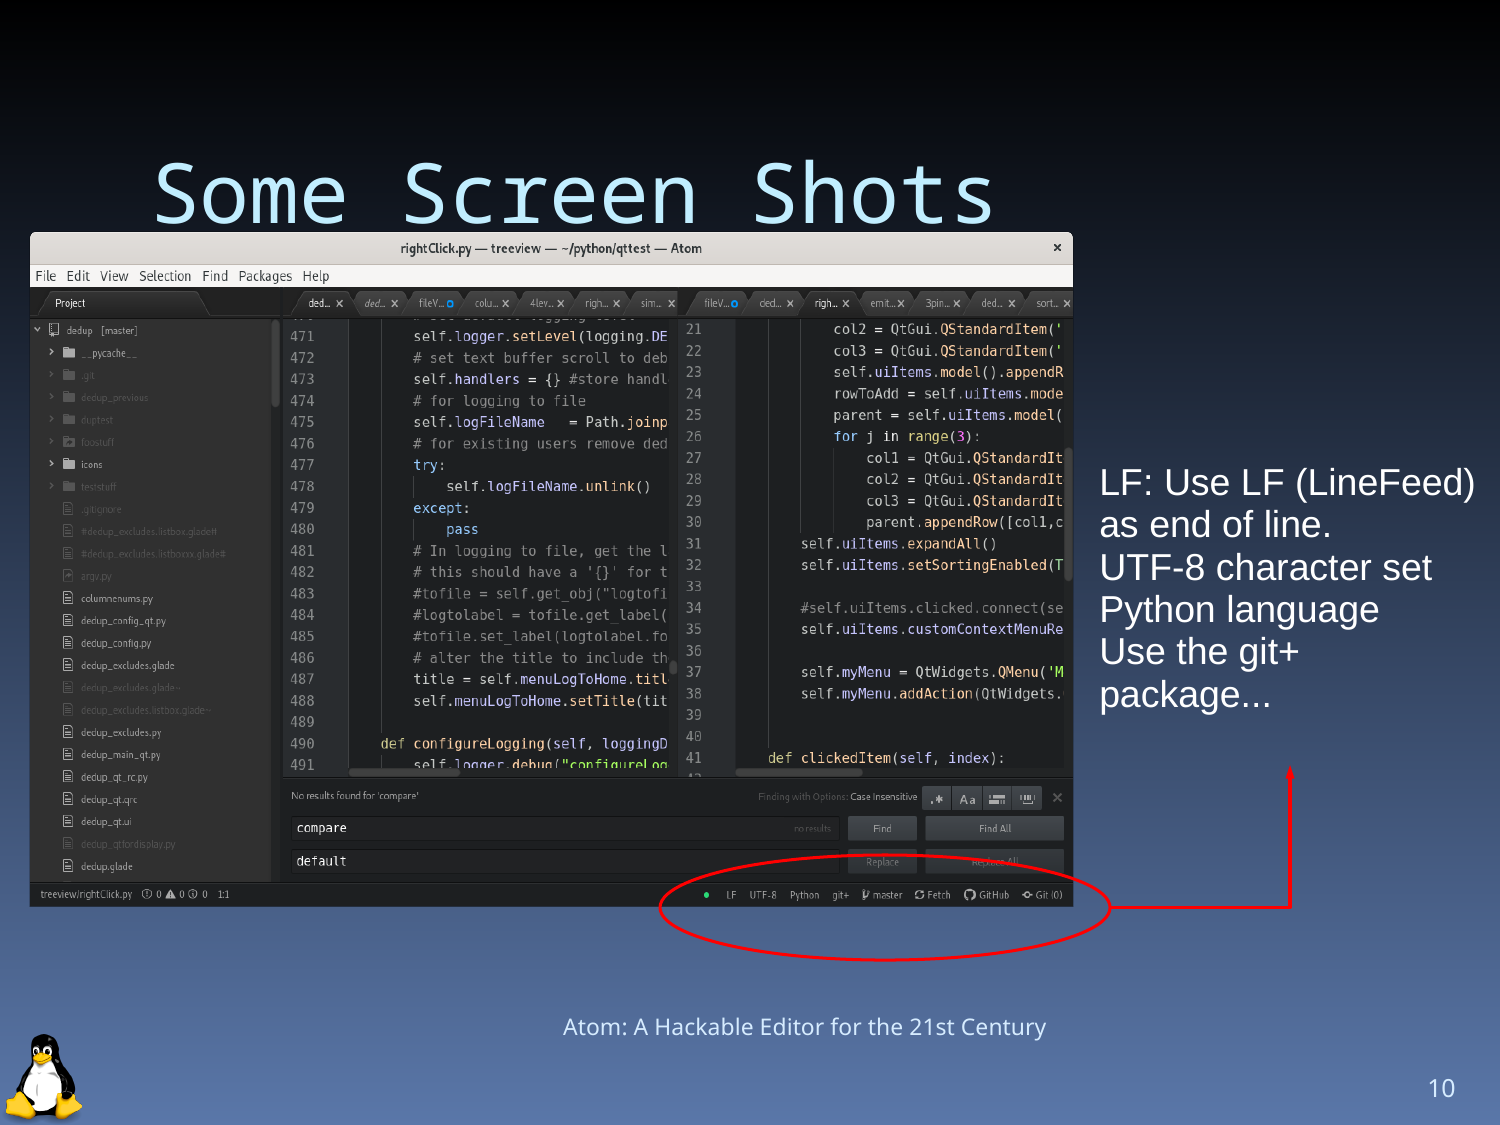

# Some Screen Shots
LF: Use LF (LineFeed) as end of line.
UTF-8 character set
Python language
Use the git+ package...
Atom: A Hackable Editor for the 21st Century
10